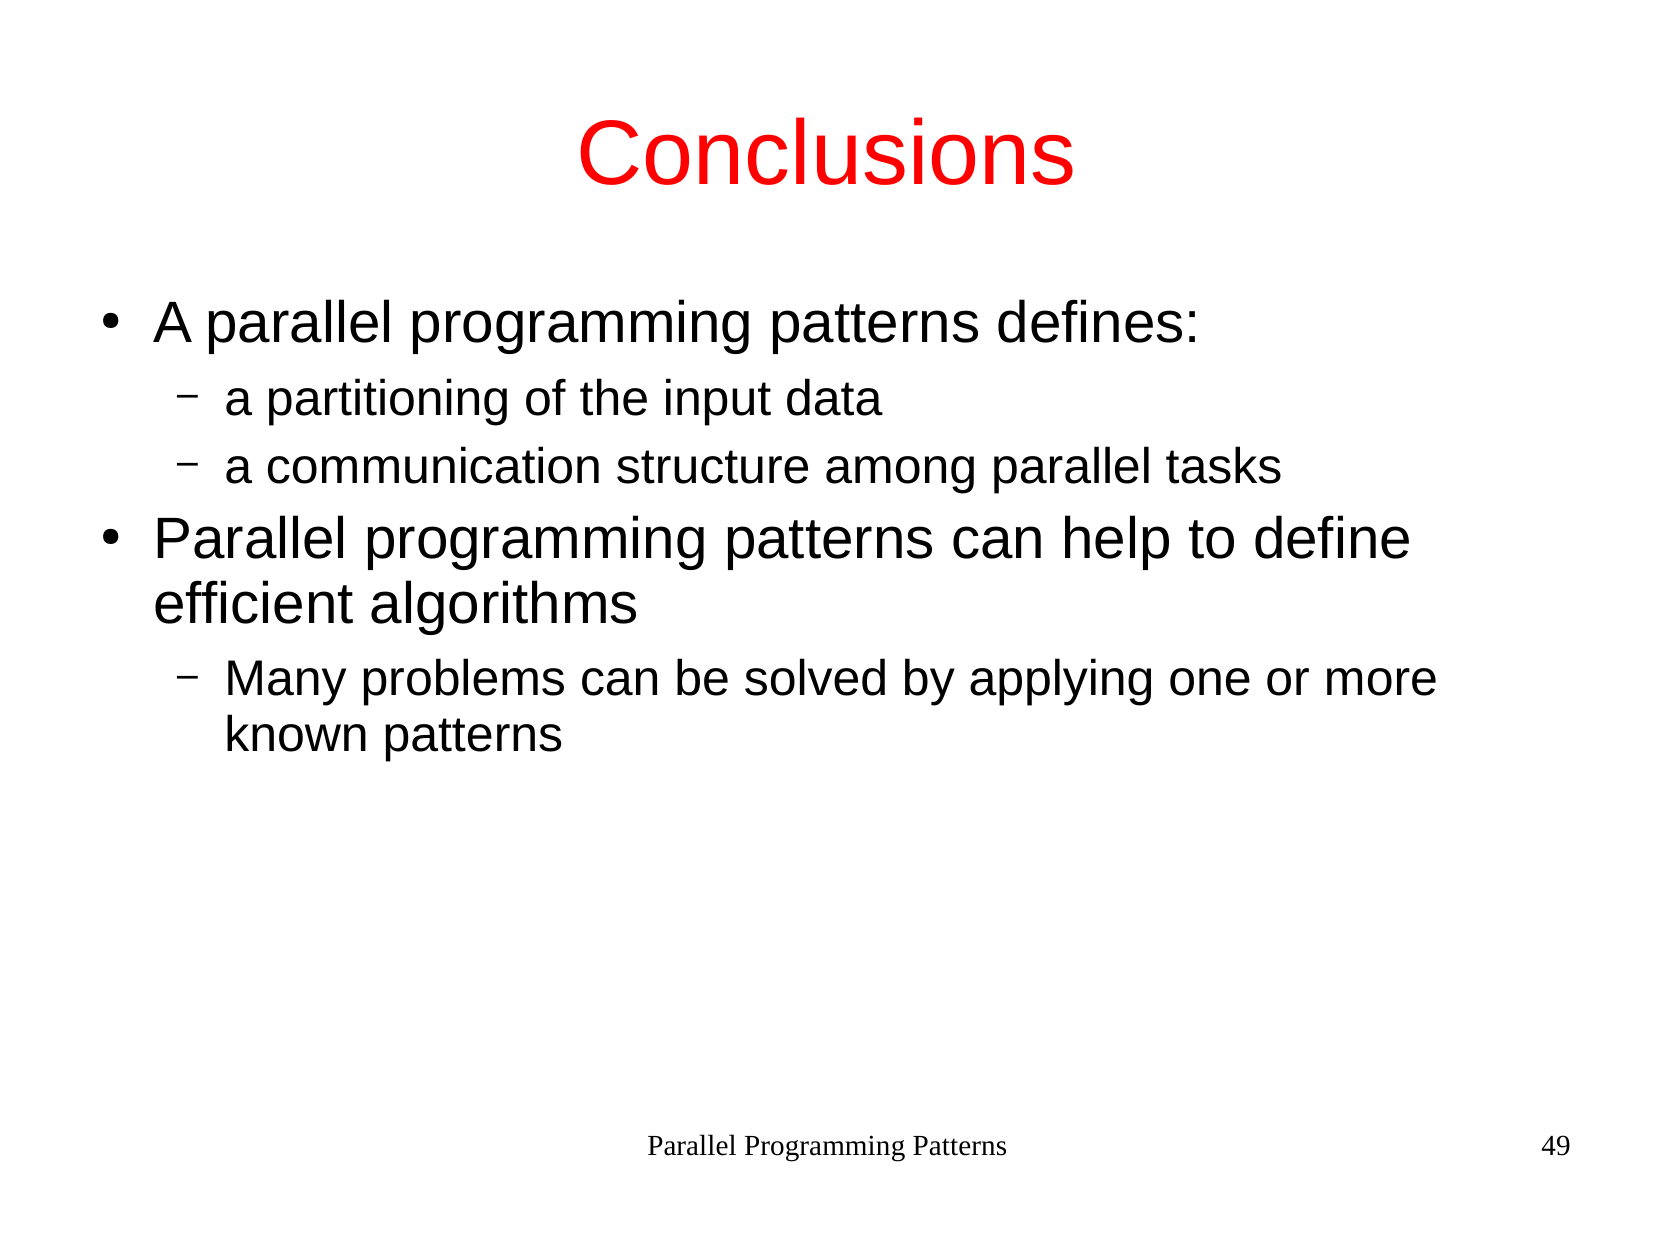

# Conclusions
A parallel programming patterns defines:
a partitioning of the input data
a communication structure among parallel tasks
Parallel programming patterns can help to define efficient algorithms
Many problems can be solved by applying one or more known patterns
Parallel Programming Patterns
49